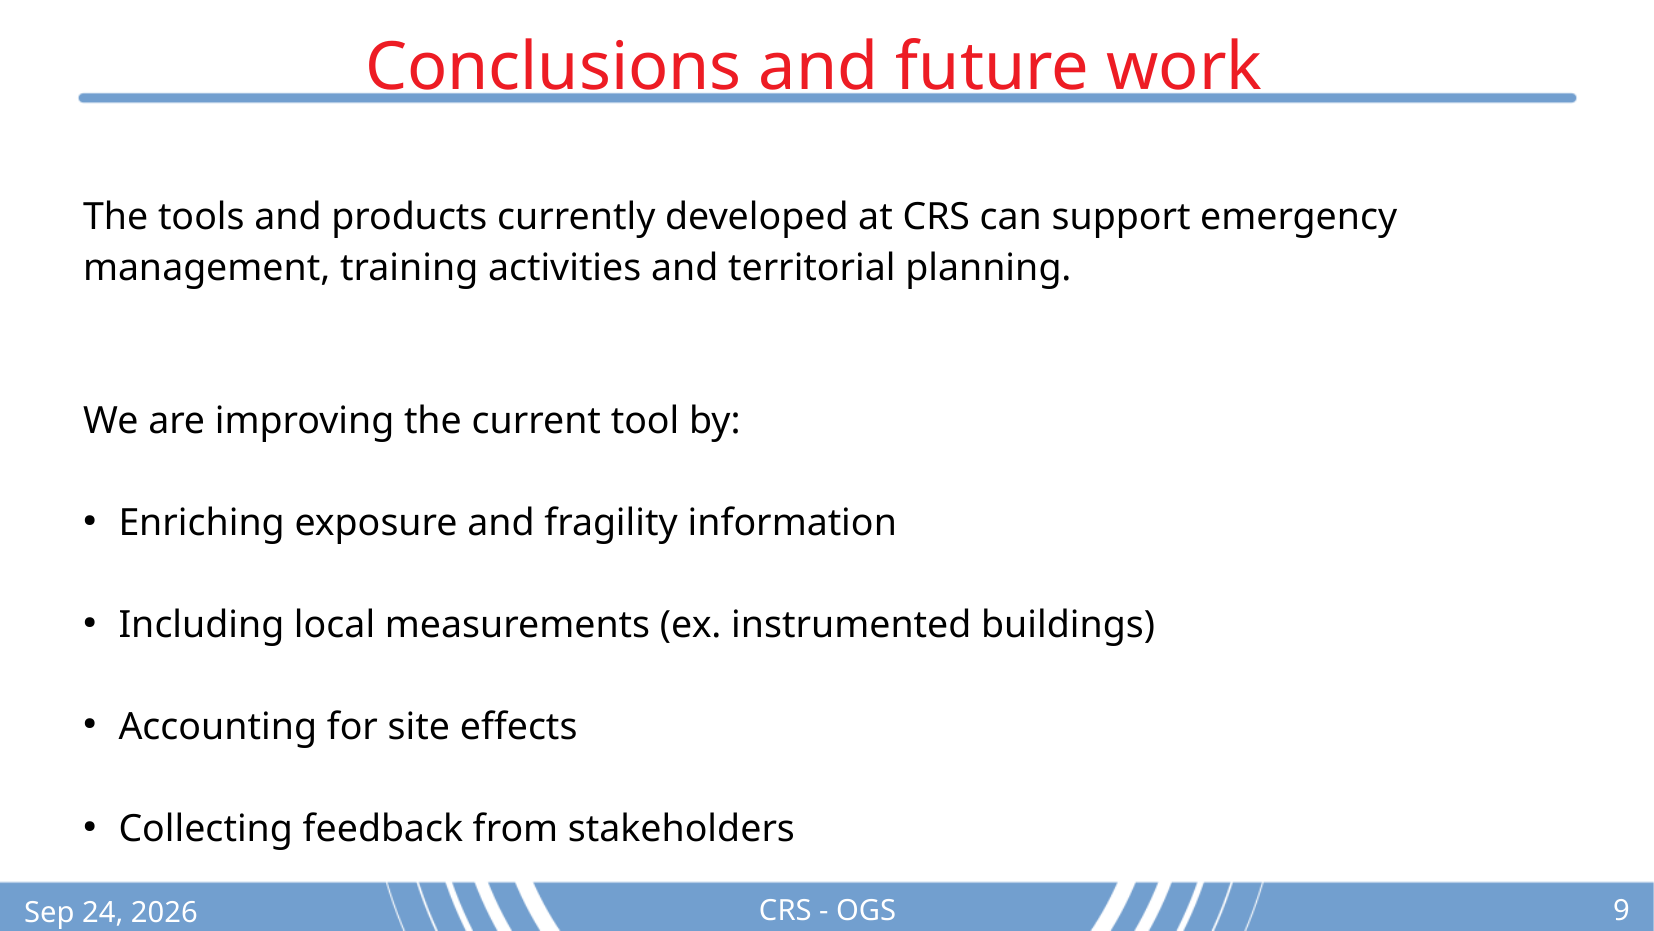

# Conclusions and future work
The tools and products currently developed at CRS can support emergency management, training activities and territorial planning.
We are improving the current tool by:
Enriching exposure and fragility information
Including local measurements (ex. instrumented buildings)
Accounting for site effects
Collecting feedback from stakeholders
CRS - OGS
9